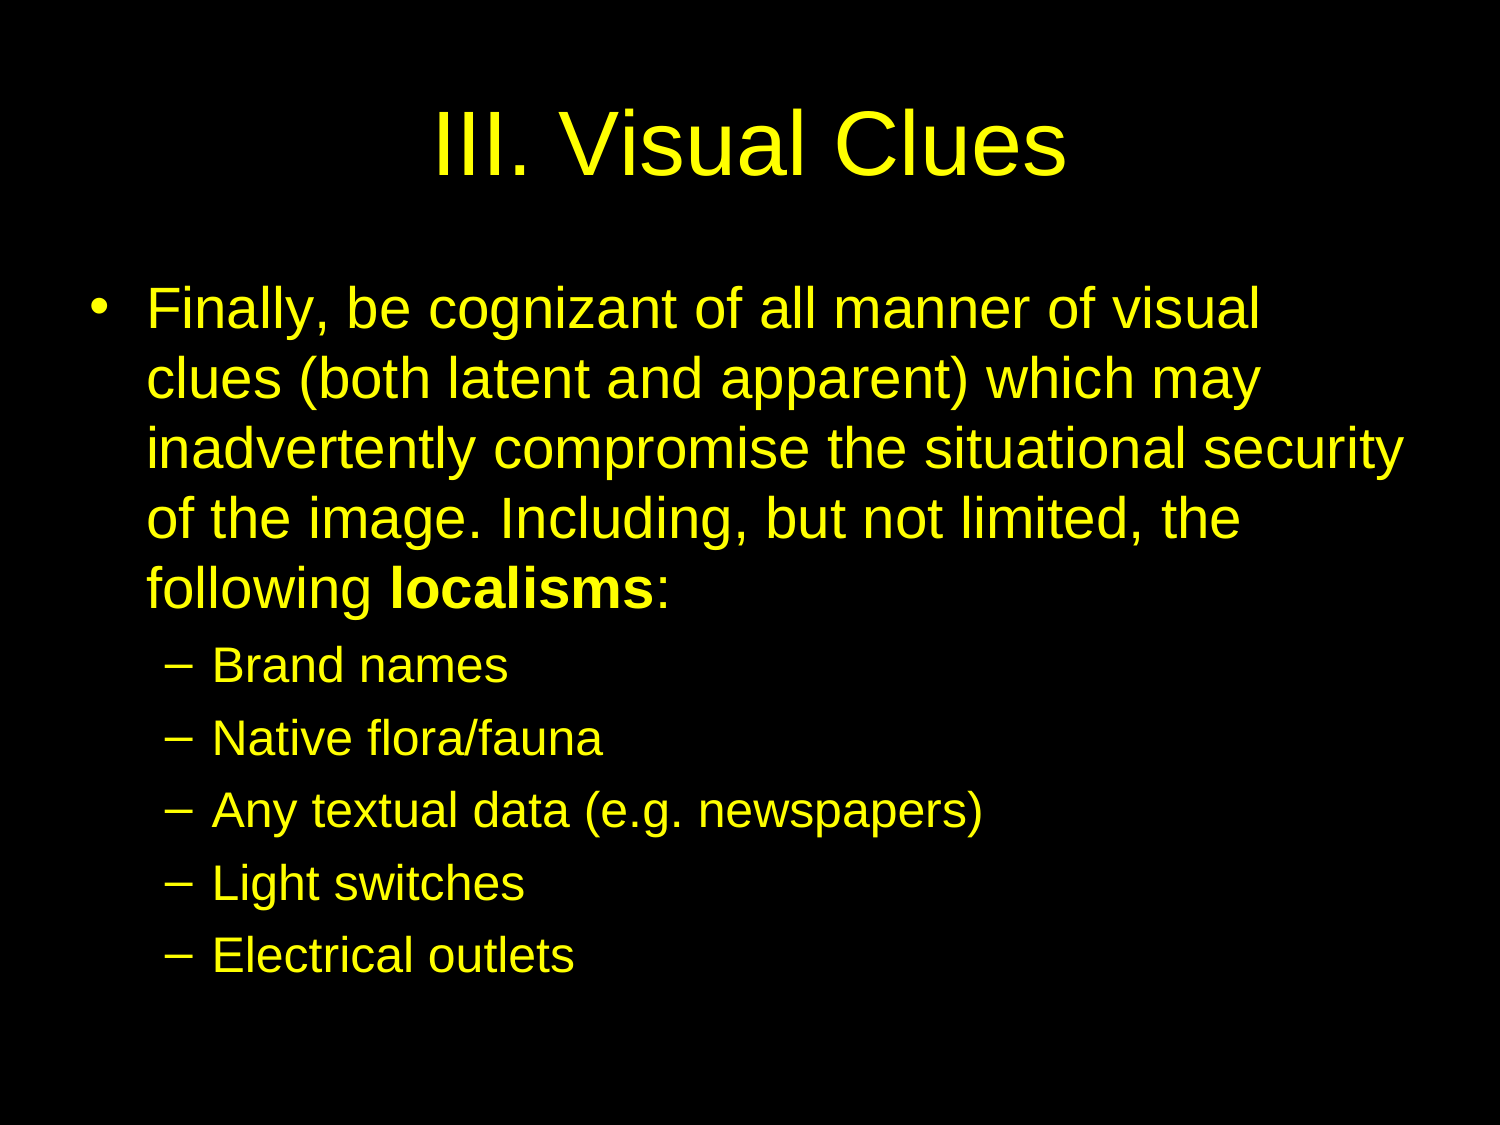

# III. Visual Clues
Finally, be cognizant of all manner of visual clues (both latent and apparent) which may inadvertently compromise the situational security of the image. Including, but not limited, the following localisms:
Brand names
Native flora/fauna
Any textual data (e.g. newspapers)
Light switches
Electrical outlets